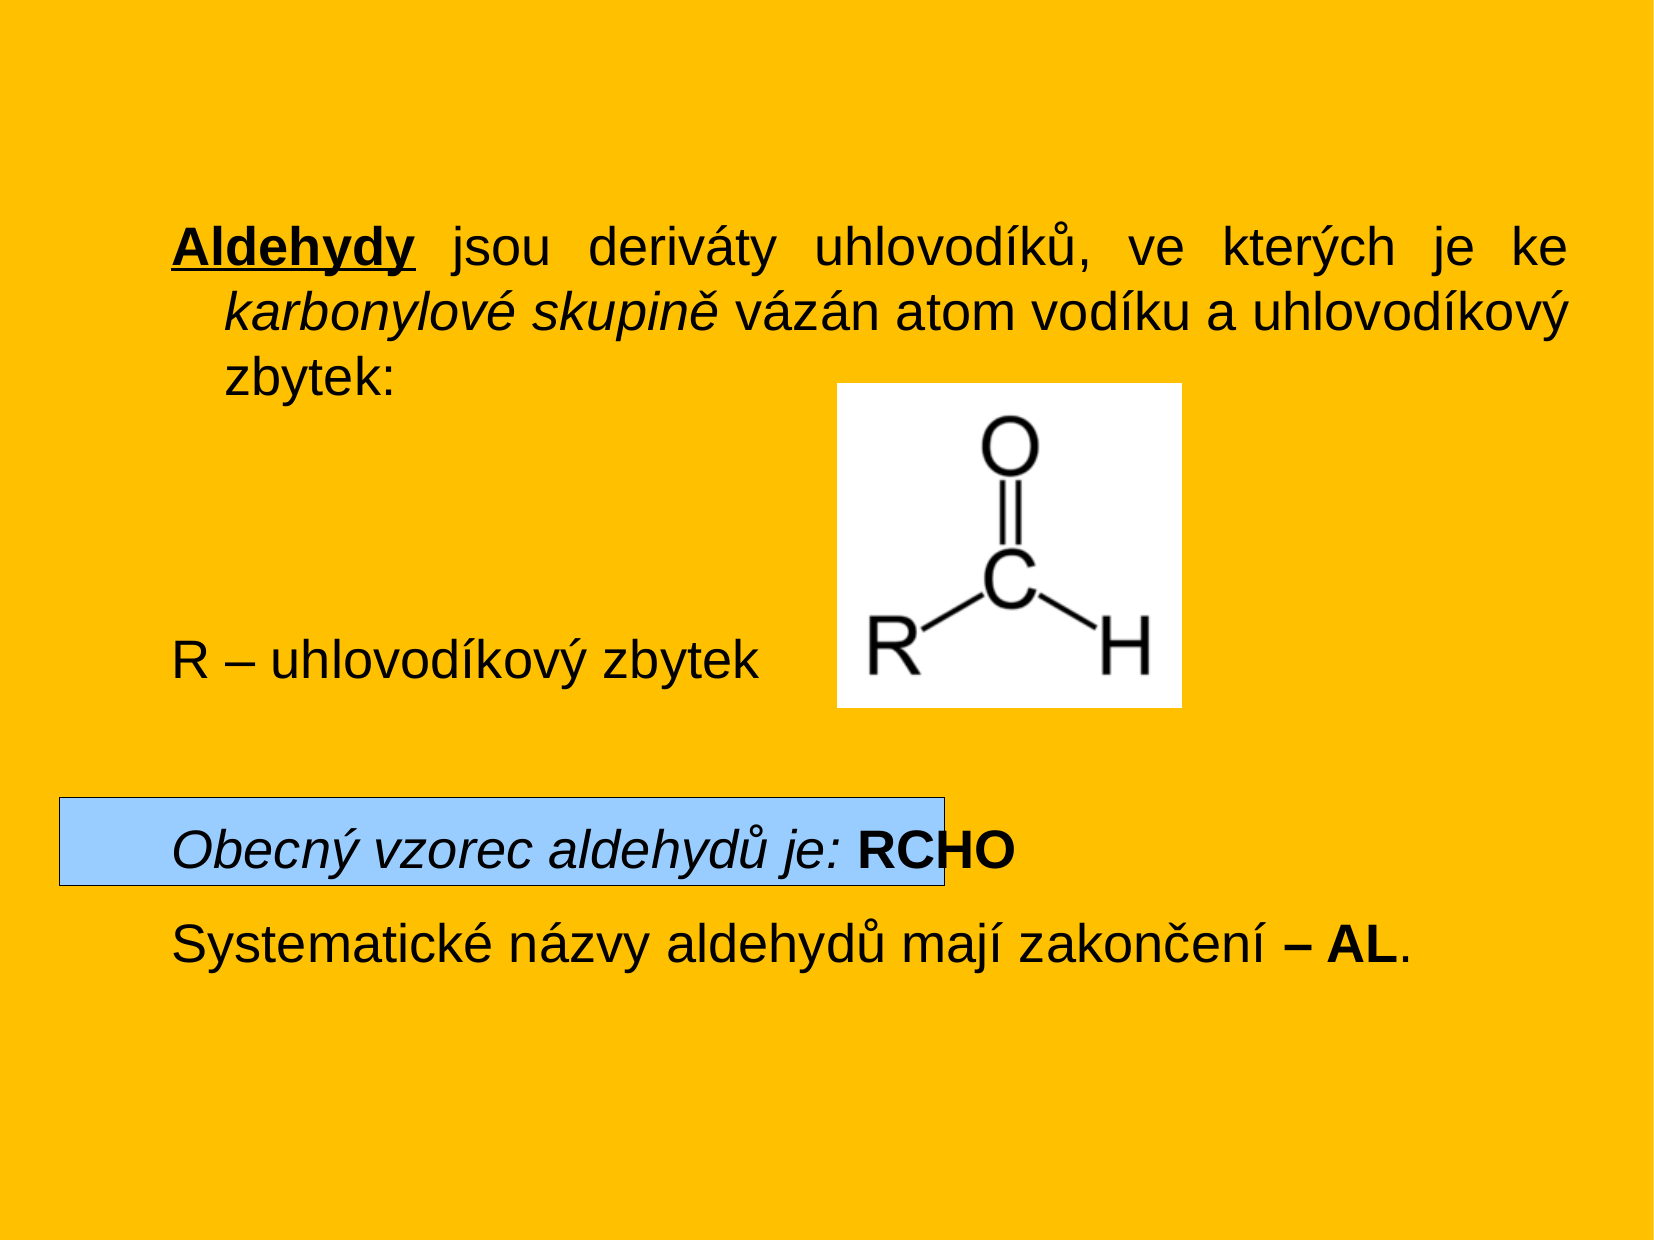

# Aldehydy jsou deriváty uhlovodíků, ve kterých je ke karbonylové skupině vázán atom vodíku a uhlovodíkový zbytek:
R – uhlovodíkový zbytek
Obecný vzorec aldehydů je: RCHO
Systematické názvy aldehydů mají zakončení – AL.